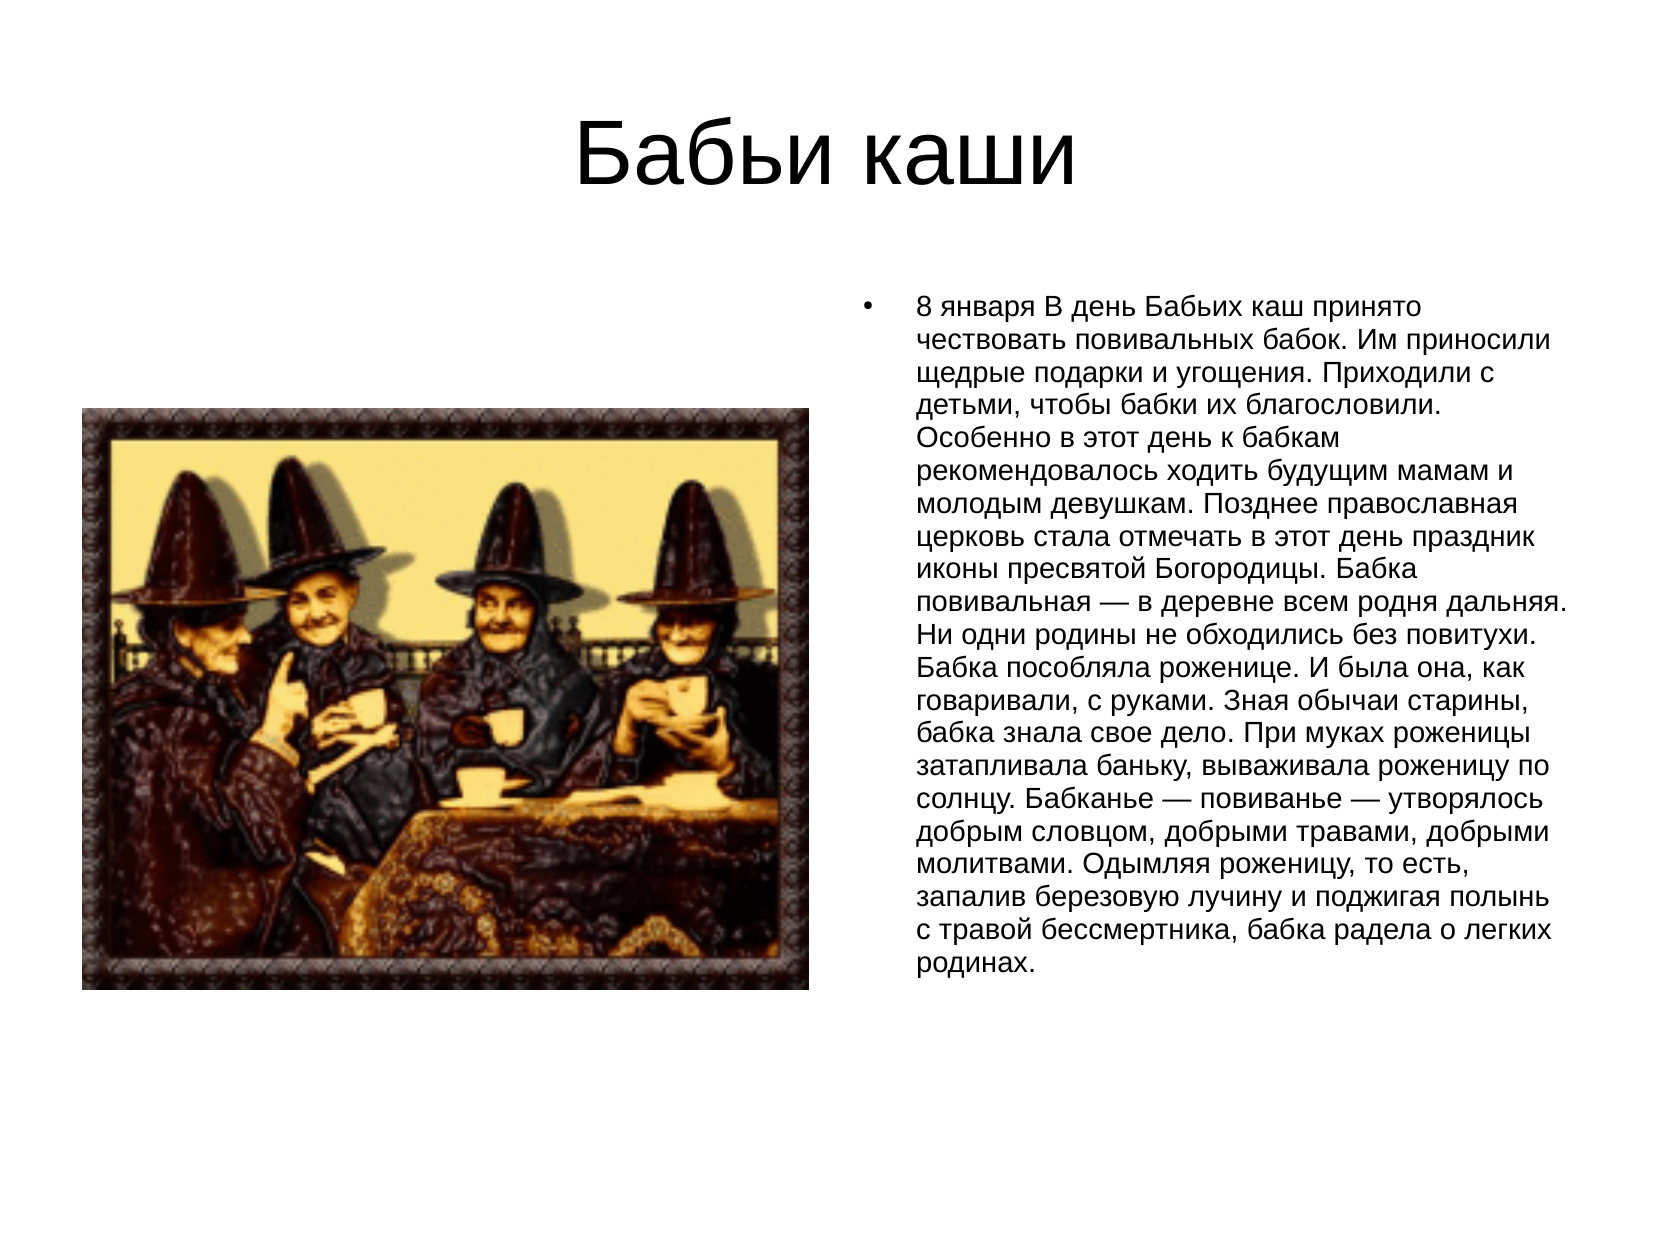

# Бабьи каши
8 января В день Бабьих каш принято чествовать повивальных бабок. Им приносили щедрые подарки и угощения. Приходили с детьми, чтобы бабки их благословили. Особенно в этот день к бабкам рекомендовалось ходить будущим мамам и молодым девушкам. Позднее православная церковь стала отмечать в этот день праздник иконы пресвятой Богородицы. Бабка повивальная — в деревне всем родня дальняя. Ни одни родины не обходились без повитухи. Бабка пособляла роженице. И была она, как говаривали, с руками. Зная обычаи старины, бабка знала свое дело. При муках роженицы затапливала баньку, вываживала роженицу по солнцу. Бабканье — повиванье — утворялось добрым словцом, добрыми травами, добрыми молитвами. Одымляя роженицу, то есть, запалив березовую лучину и поджигая полынь с травой бессмертника, бабка радела о легких родинах.